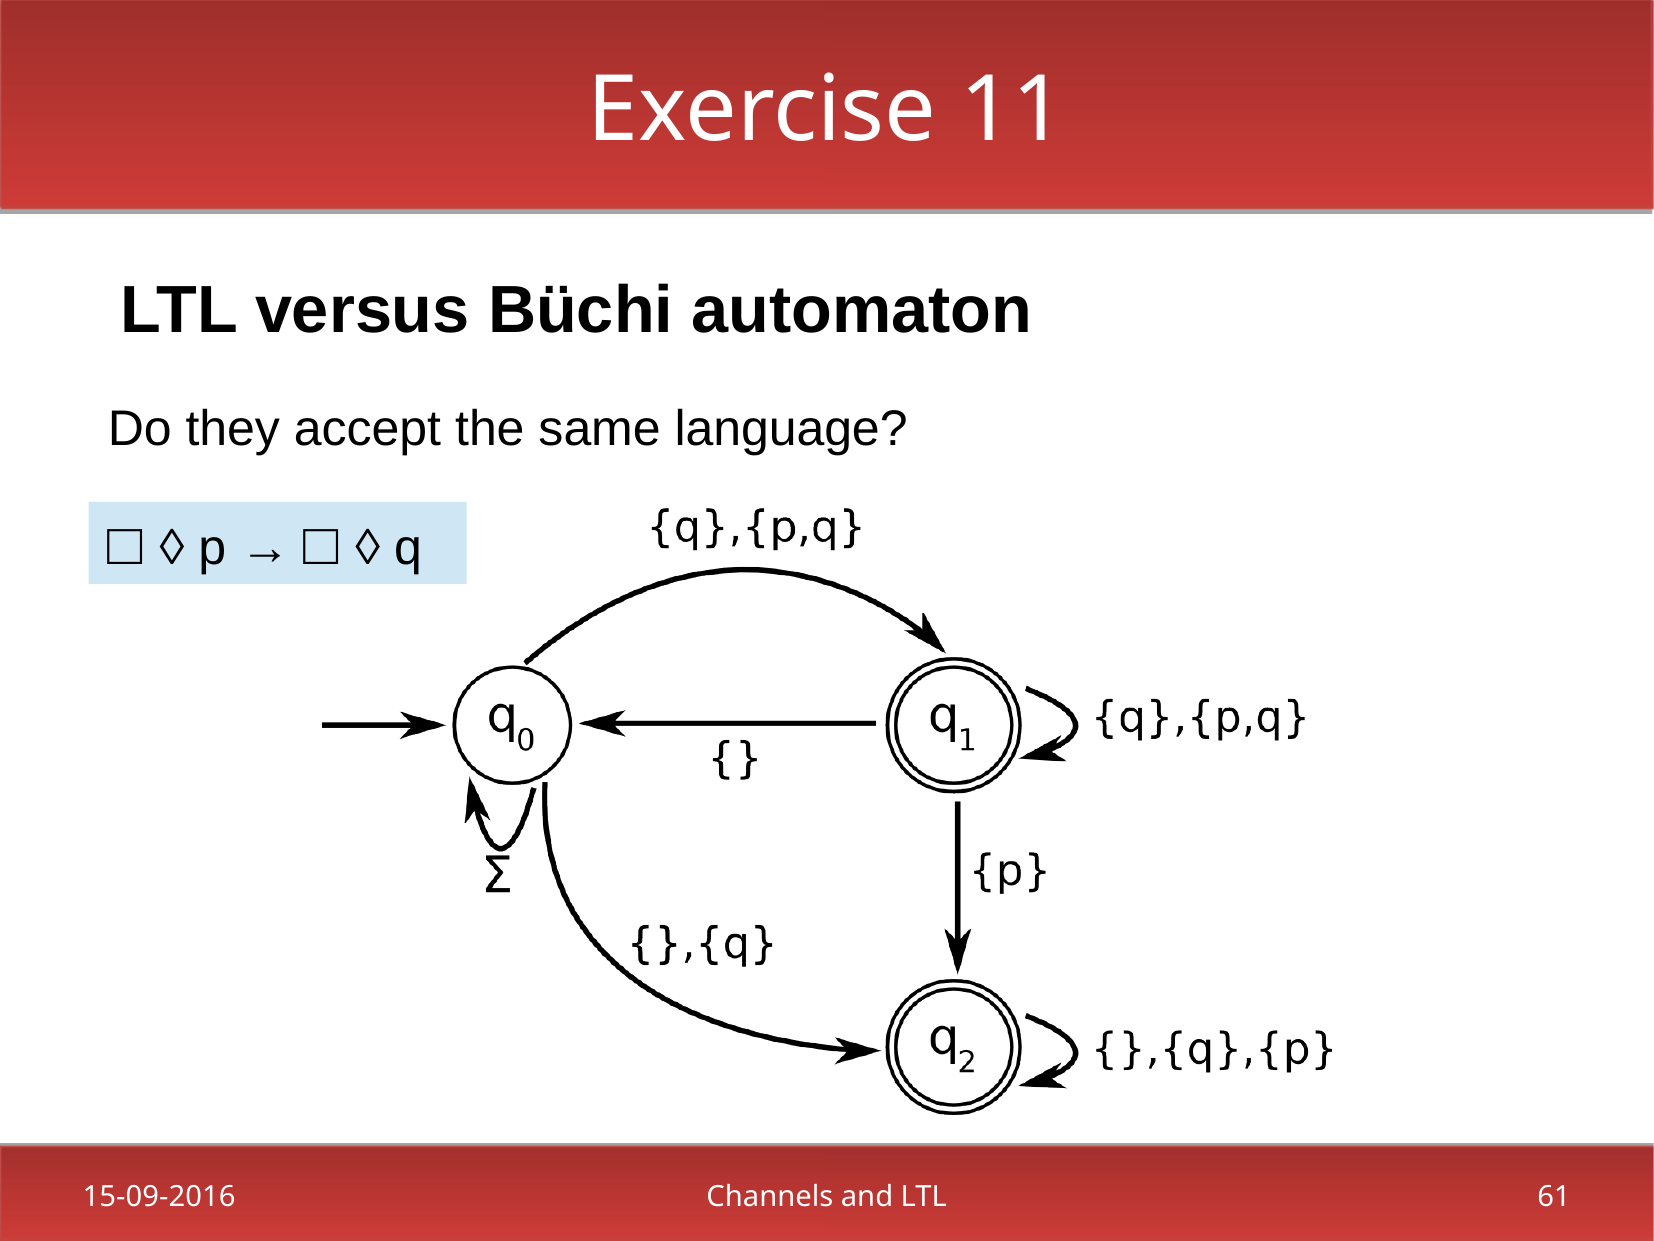

# Exercise 11
LTL versus Büchi automaton
Do they accept the same language?
□ ◊ p → □ ◊ q
15-09-2016
Channels and LTL
61